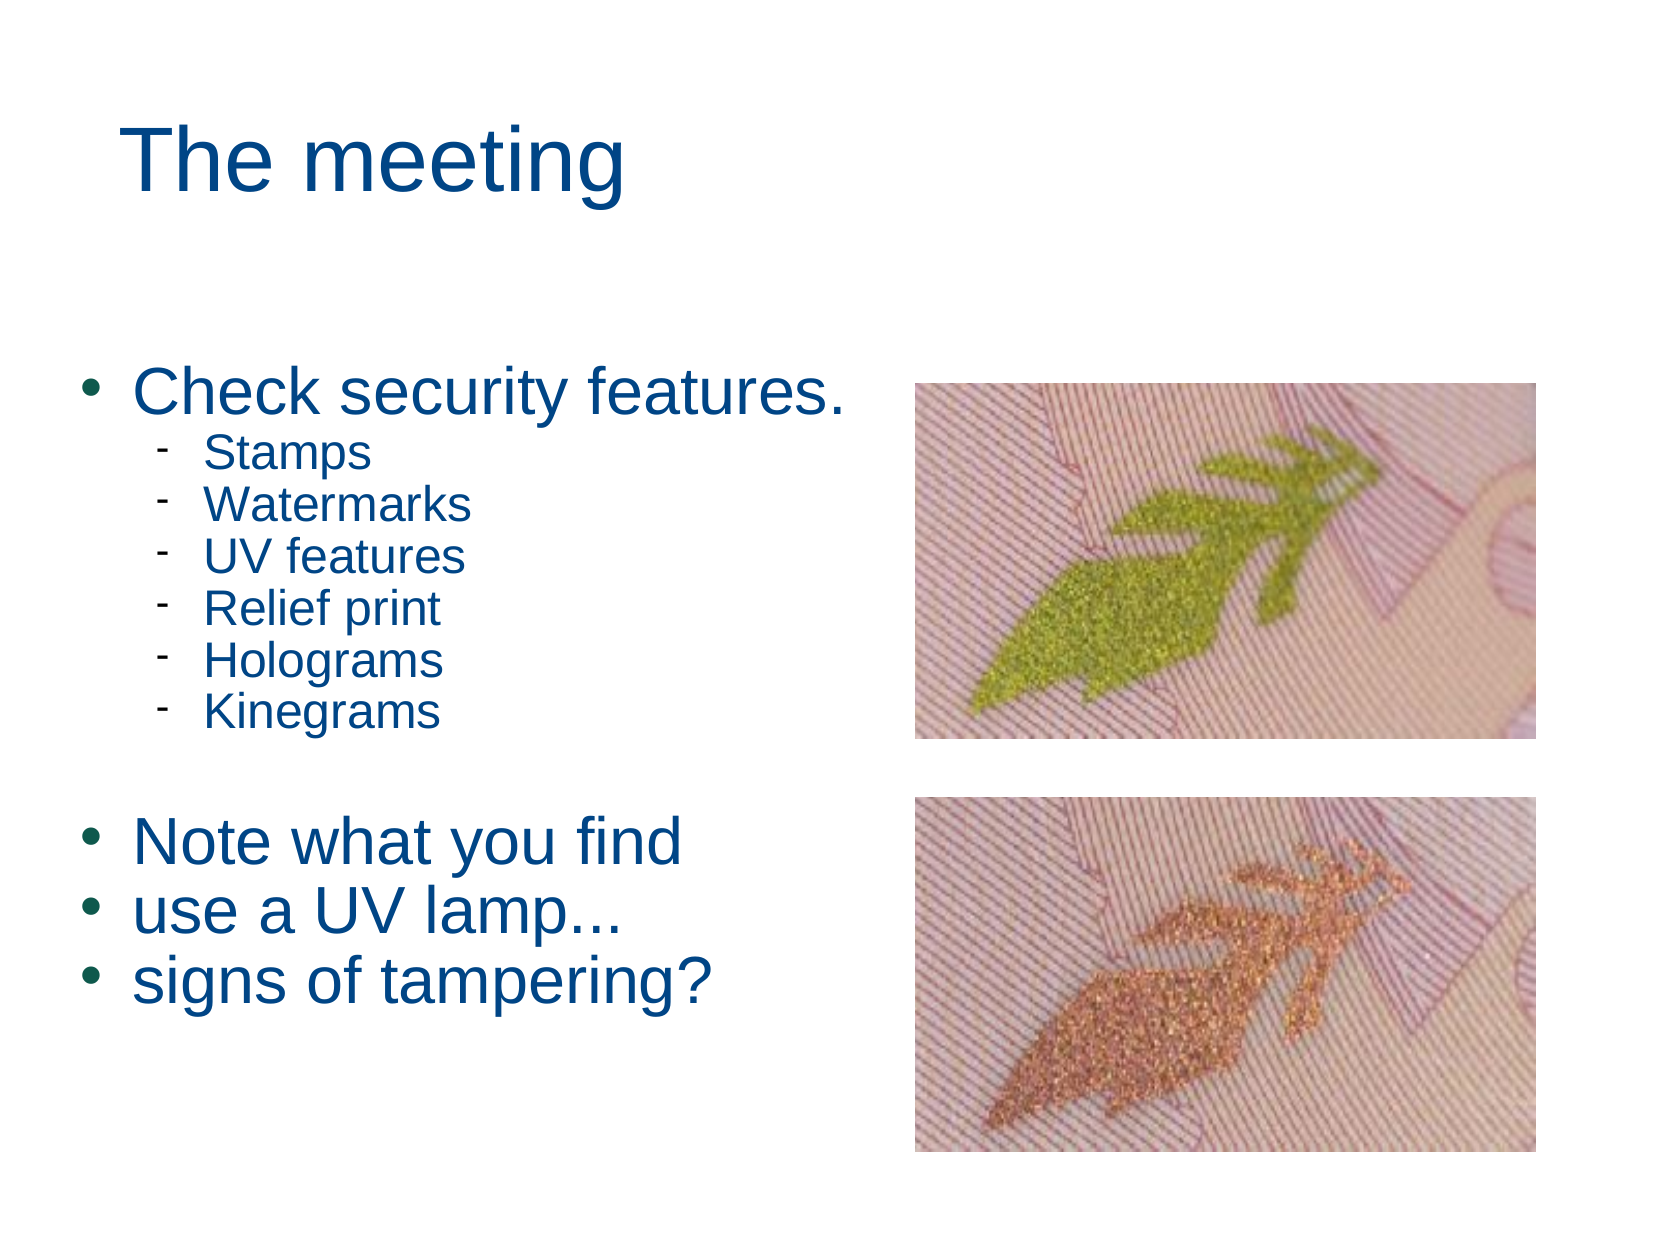

# The meeting
Check security features.
Stamps
Watermarks
UV features
Relief print
Holograms
Kinegrams
Note what you find
use a UV lamp...
signs of tampering?